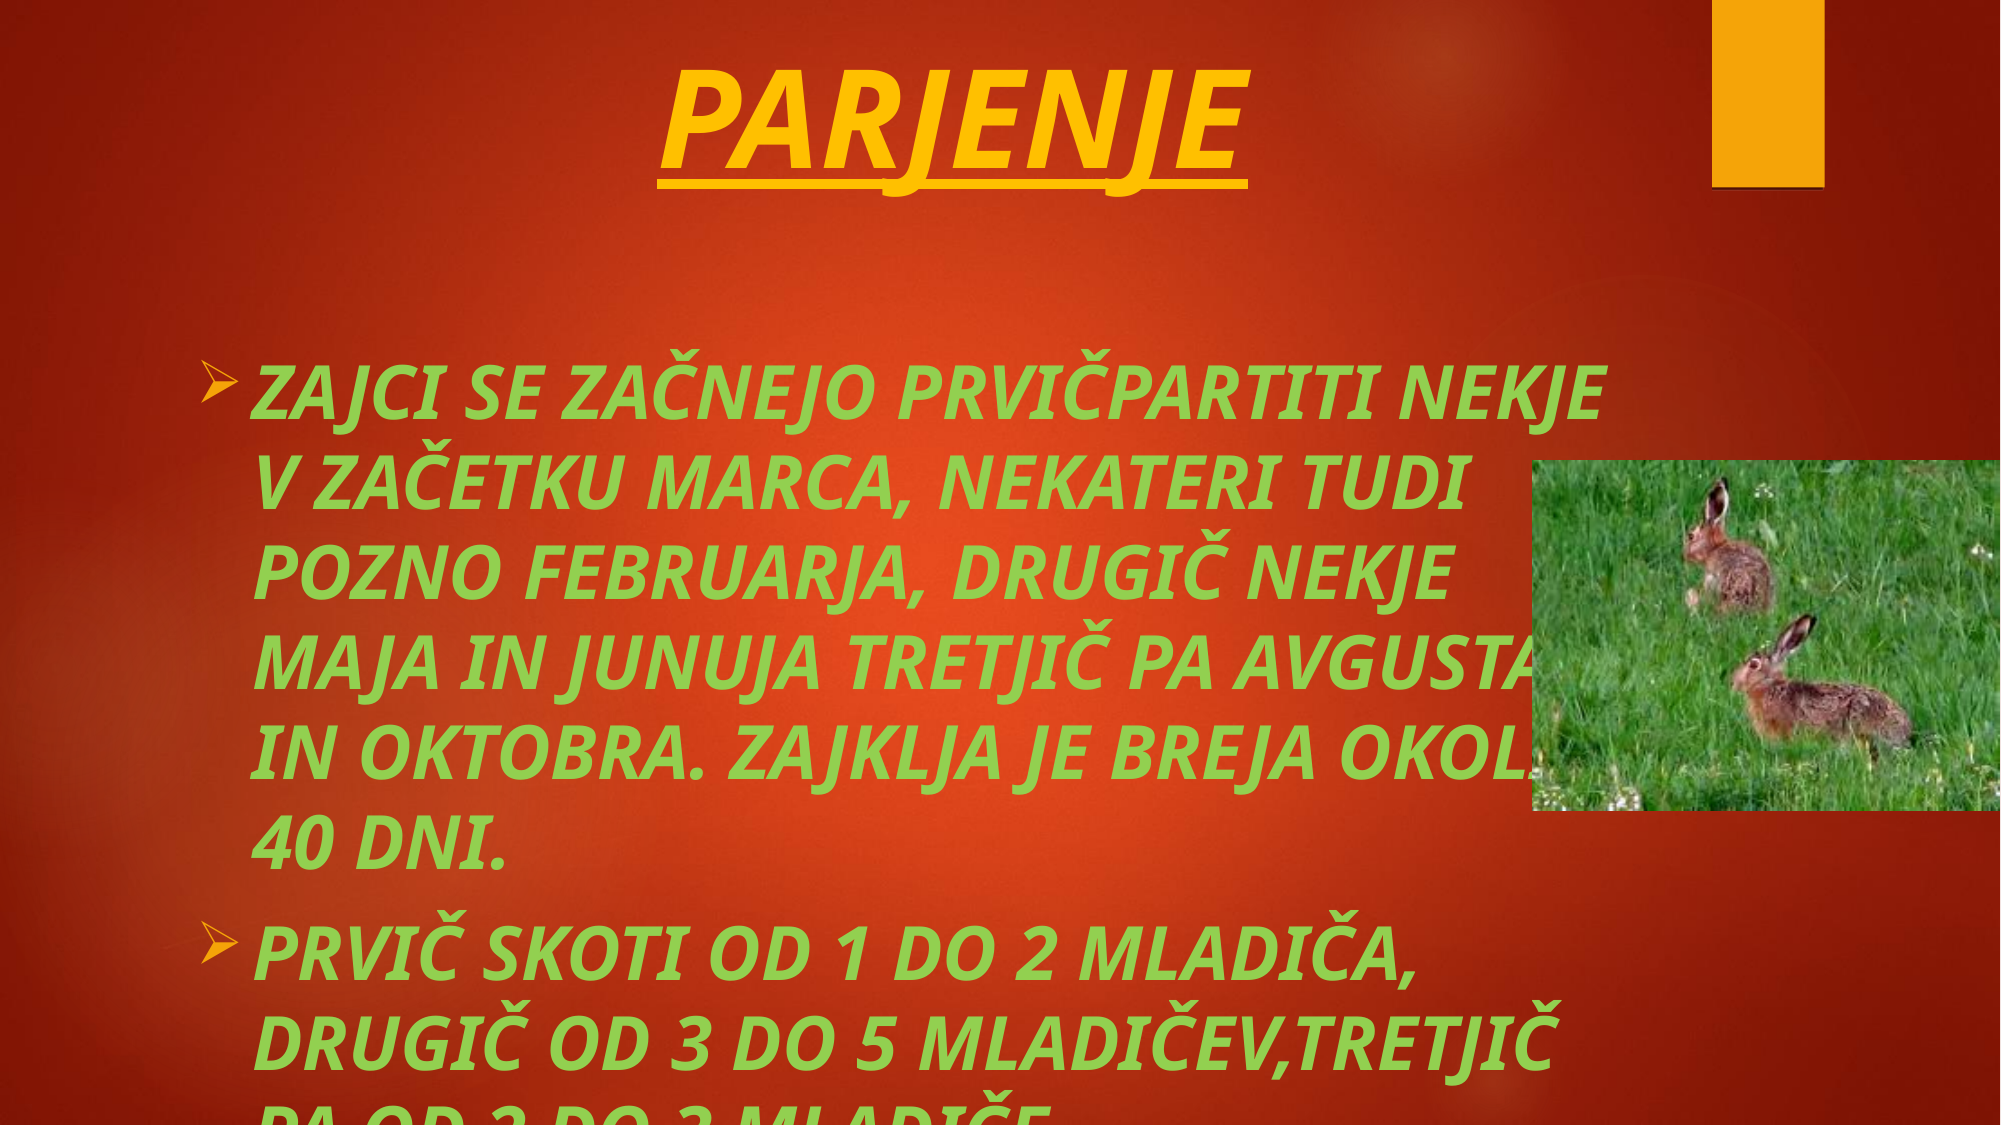

# PARJENJE
ZAJCI SE ZAČNEJO PRVIČPARTITI NEKJE V ZAČETKU MARCA, NEKATERI TUDI POZNO FEBRUARJA, DRUGIČ NEKJE MAJA IN JUNUJA TRETJIČ PA AVGUSTA IN OKTOBRA. ZAJKLJA JE BREJA OKOLI 40 DNI.
PRVIČ SKOTI OD 1 DO 2 MLADIČA, DRUGIČ OD 3 DO 5 MLADIČEV,TRETJIČ PA OD 2 DO 3 MLADIČE.